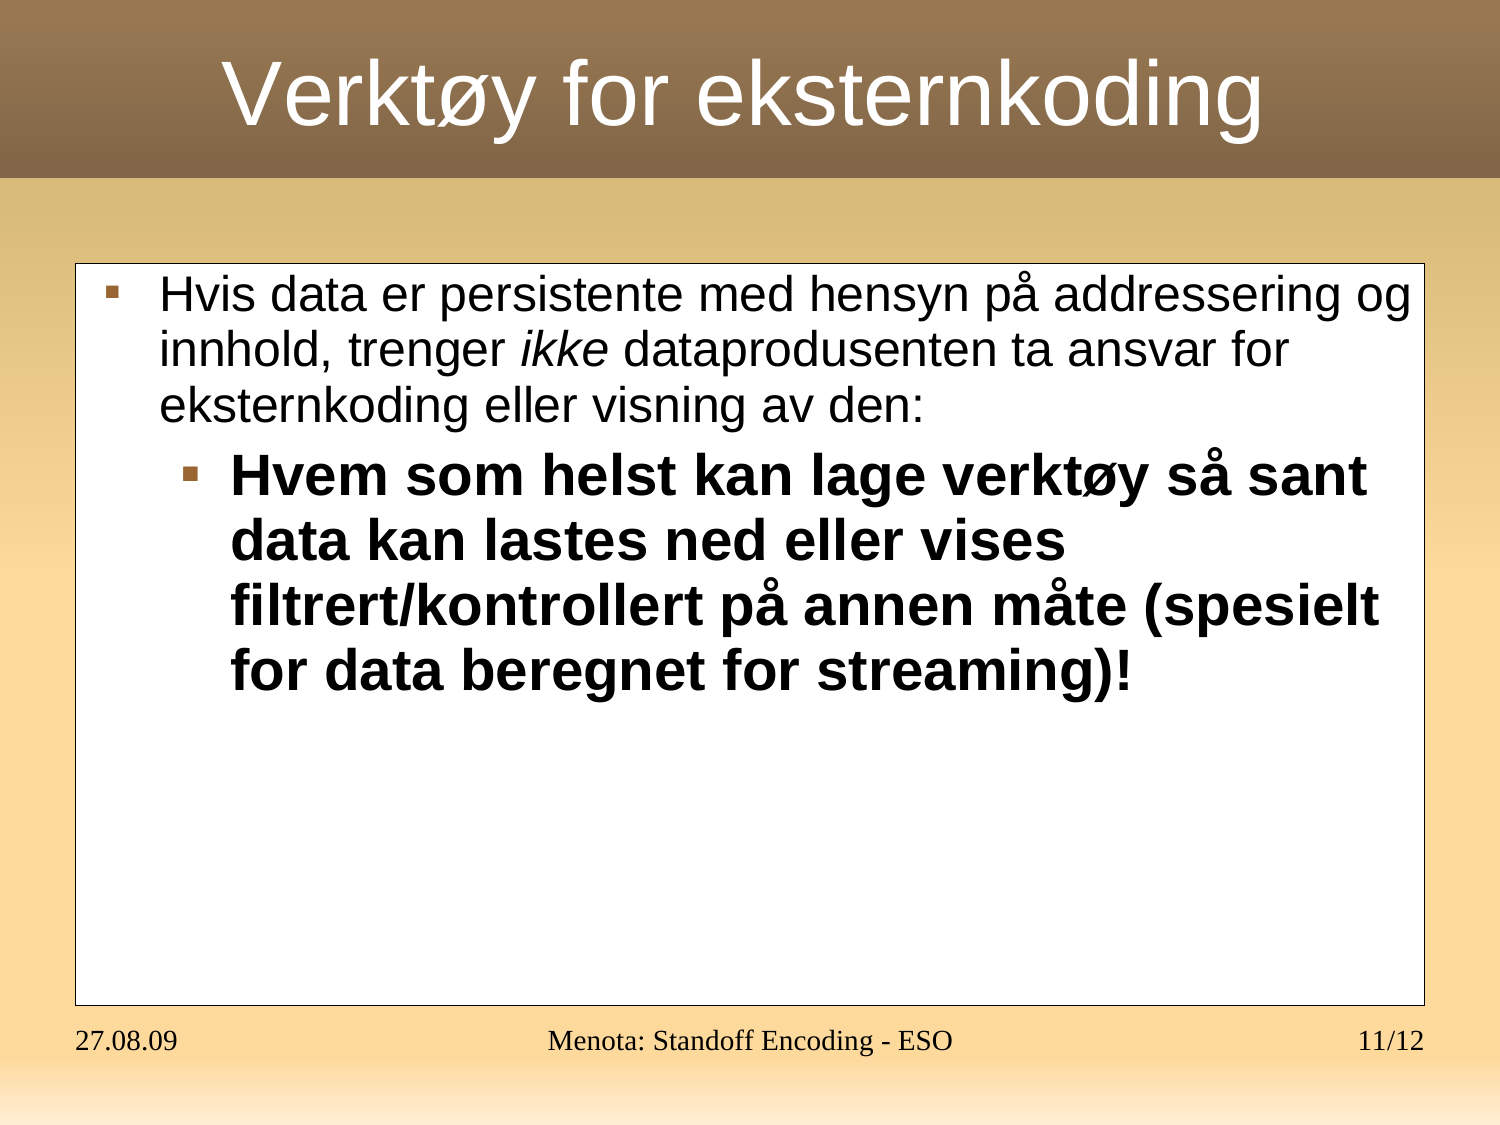

# Verktøy for eksternkoding
Hvis data er persistente med hensyn på addressering og innhold, trenger ikke dataprodusenten ta ansvar for eksternkoding eller visning av den:
Hvem som helst kan lage verktøy så sant data kan lastes ned eller vises filtrert/kontrollert på annen måte (spesielt for data beregnet for streaming)!
27.08.09
Menota: Standoff Encoding - ESO
11